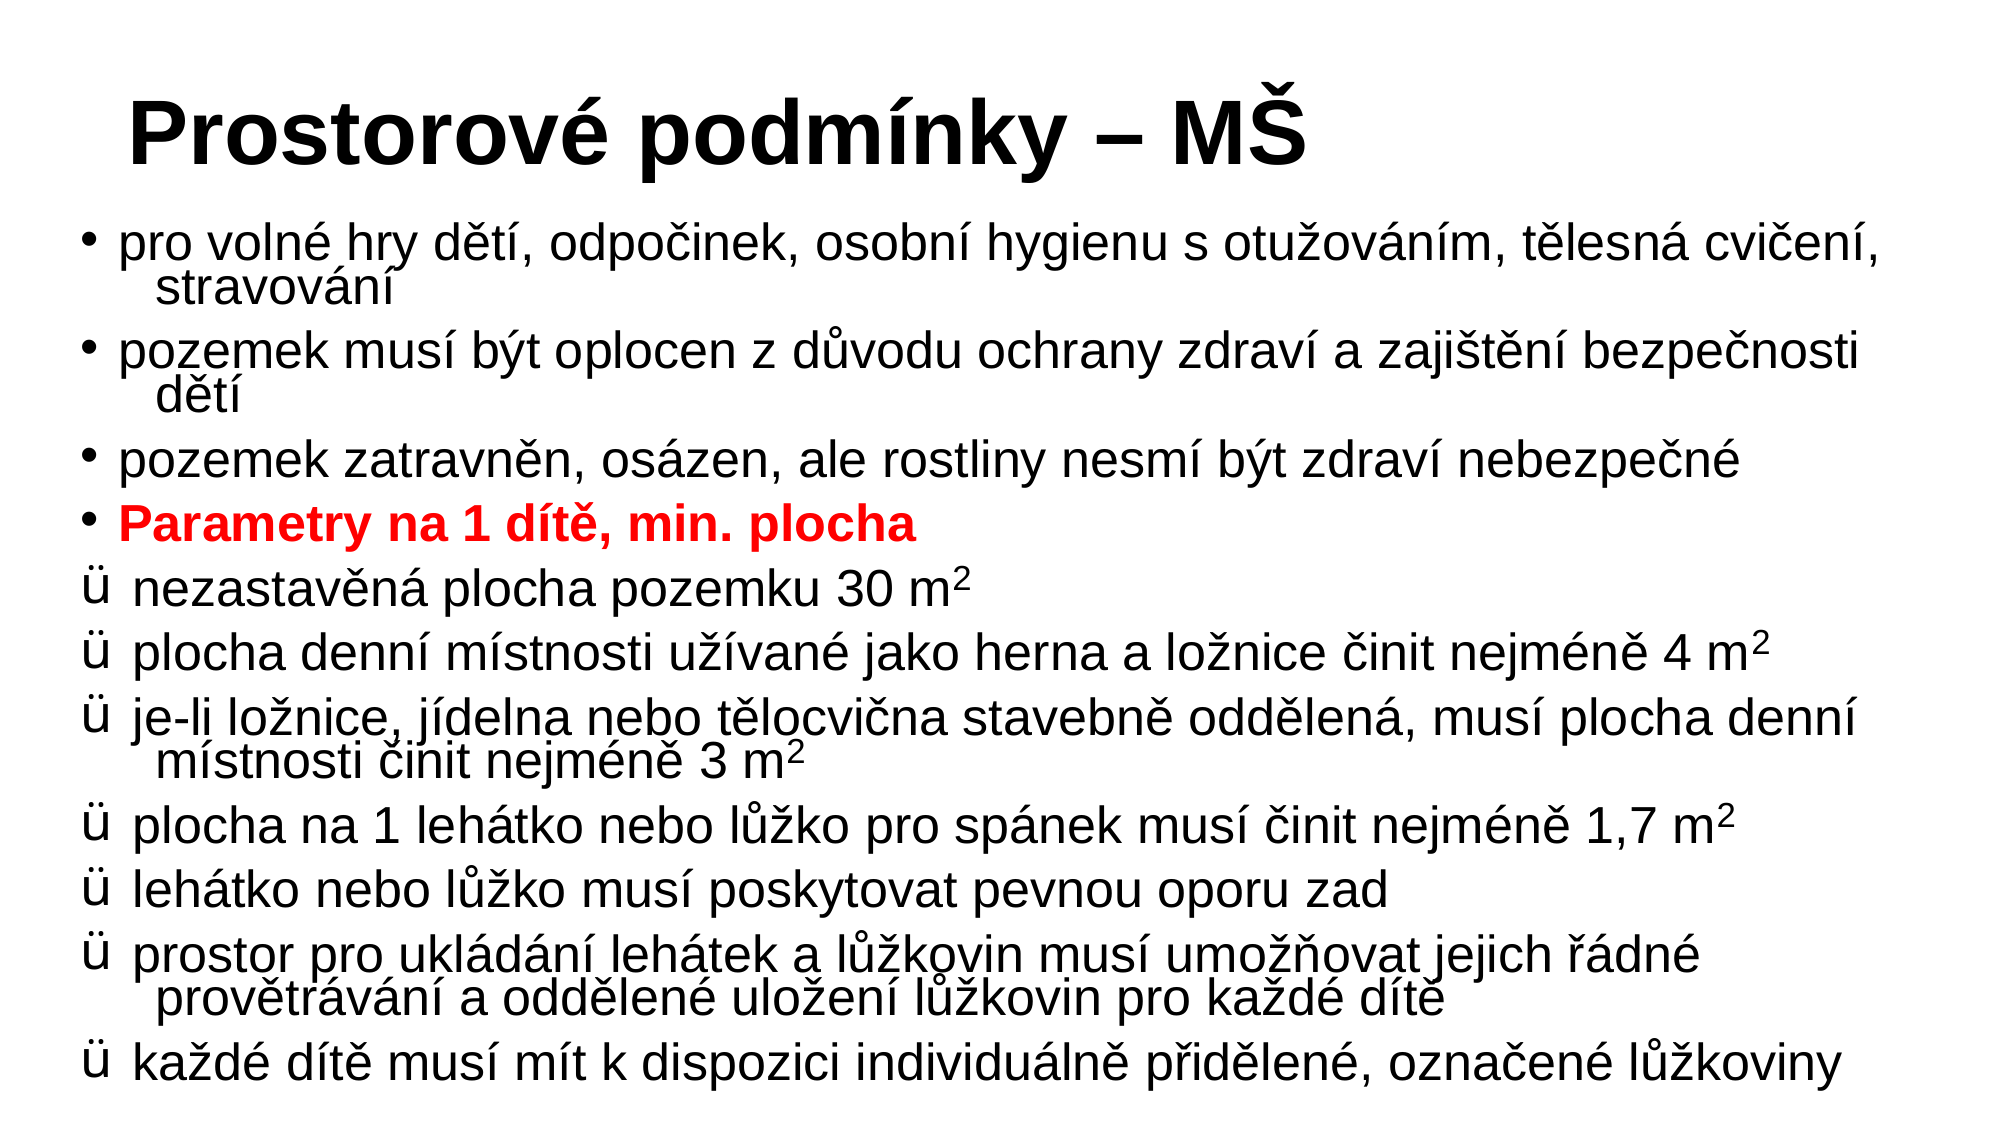

# Prostorové podmínky – MŠ
pro volné hry dětí, odpočinek, osobní hygienu s otužováním, tělesná cvičení, stravování
pozemek musí být oplocen z důvodu ochrany zdraví a zajištění bezpečnosti dětí
pozemek zatravněn, osázen, ale rostliny nesmí být zdraví nebezpečné
Parametry na 1 dítě, min. plocha
 nezastavěná plocha pozemku 30 m2
 plocha denní místnosti užívané jako herna a ložnice činit nejméně 4 m2
 je-li ložnice, jídelna nebo tělocvična stavebně oddělená, musí plocha denní místnosti činit nejméně 3 m2
 plocha na 1 lehátko nebo lůžko pro spánek musí činit nejméně 1,7 m2
 lehátko nebo lůžko musí poskytovat pevnou oporu zad
 prostor pro ukládání lehátek a lůžkovin musí umožňovat jejich řádné provětrávání a oddělené uložení lůžkovin pro každé dítě
 každé dítě musí mít k dispozici individuálně přidělené, označené lůžkoviny